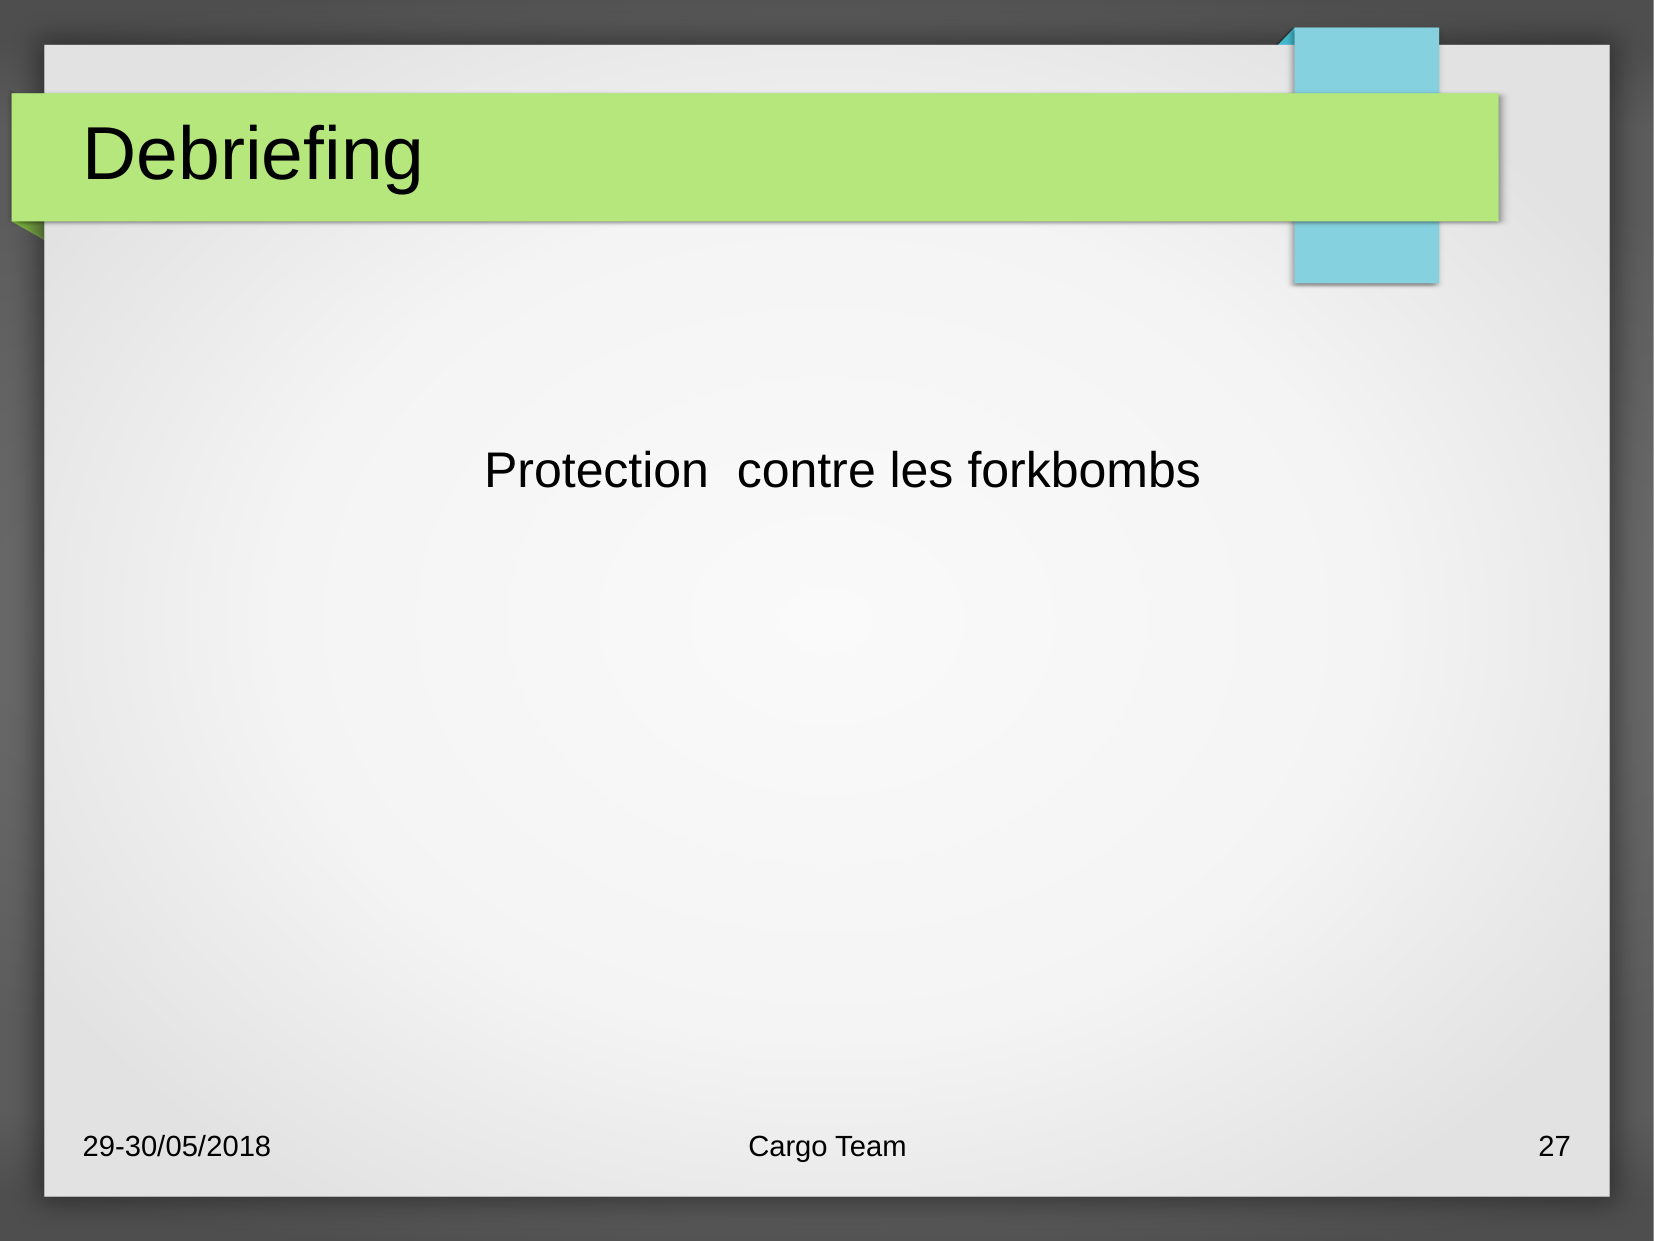

# Debriefing
Protection contre les forkbombs
29-30/05/2018
Cargo Team
27